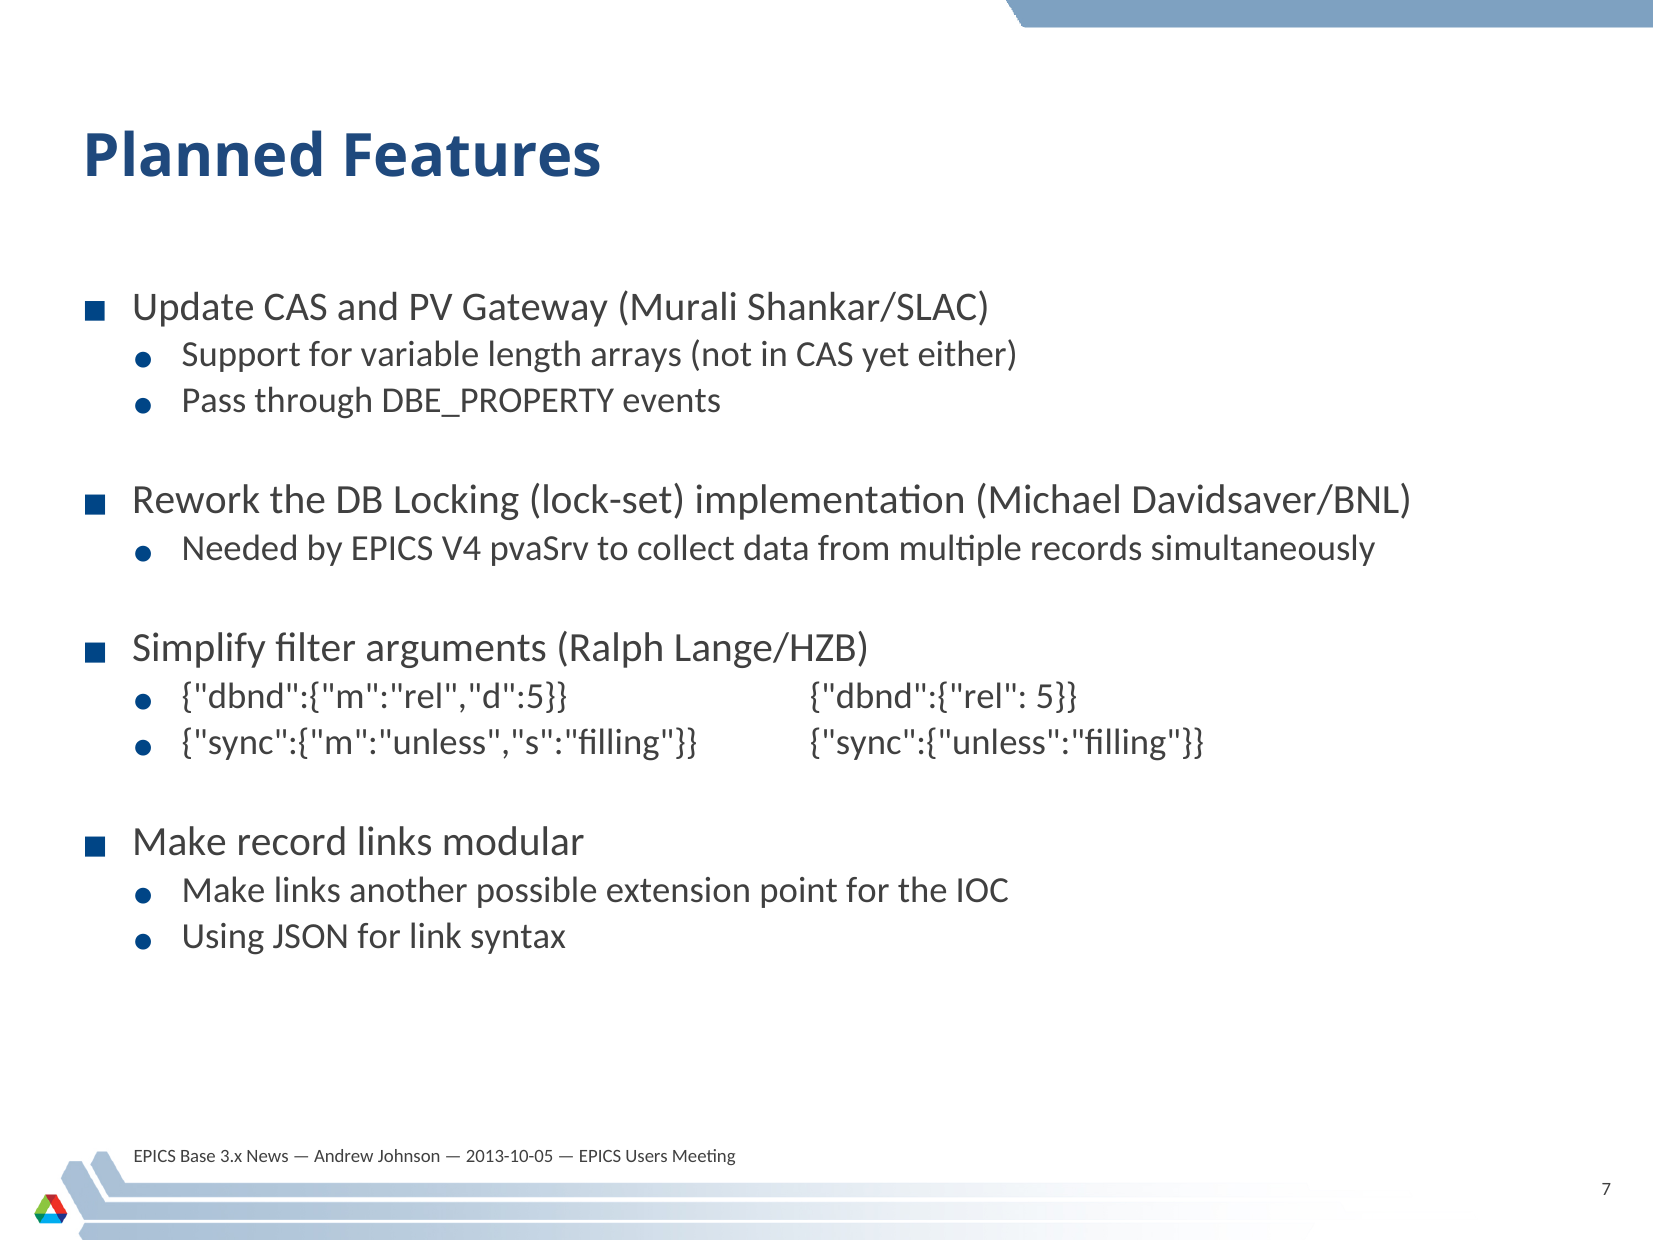

# Planned Features
Update CAS and PV Gateway (Murali Shankar/SLAC)
Support for variable length arrays (not in CAS yet either)
Pass through DBE_PROPERTY events
Rework the DB Locking (lock-set) implementation (Michael Davidsaver/BNL)
Needed by EPICS V4 pvaSrv to collect data from multiple records simultaneously
Simplify filter arguments (Ralph Lange/HZB)
{"dbnd":{"m":"rel","d":5}}		{"dbnd":{"rel": 5}}
{"sync":{"m":"unless","s":"filling"}}	{"sync":{"unless":"filling"}}
Make record links modular
Make links another possible extension point for the IOC
Using JSON for link syntax
EPICS Base 3.x News — Andrew Johnson — 2013-10-05 — EPICS Users Meeting
7